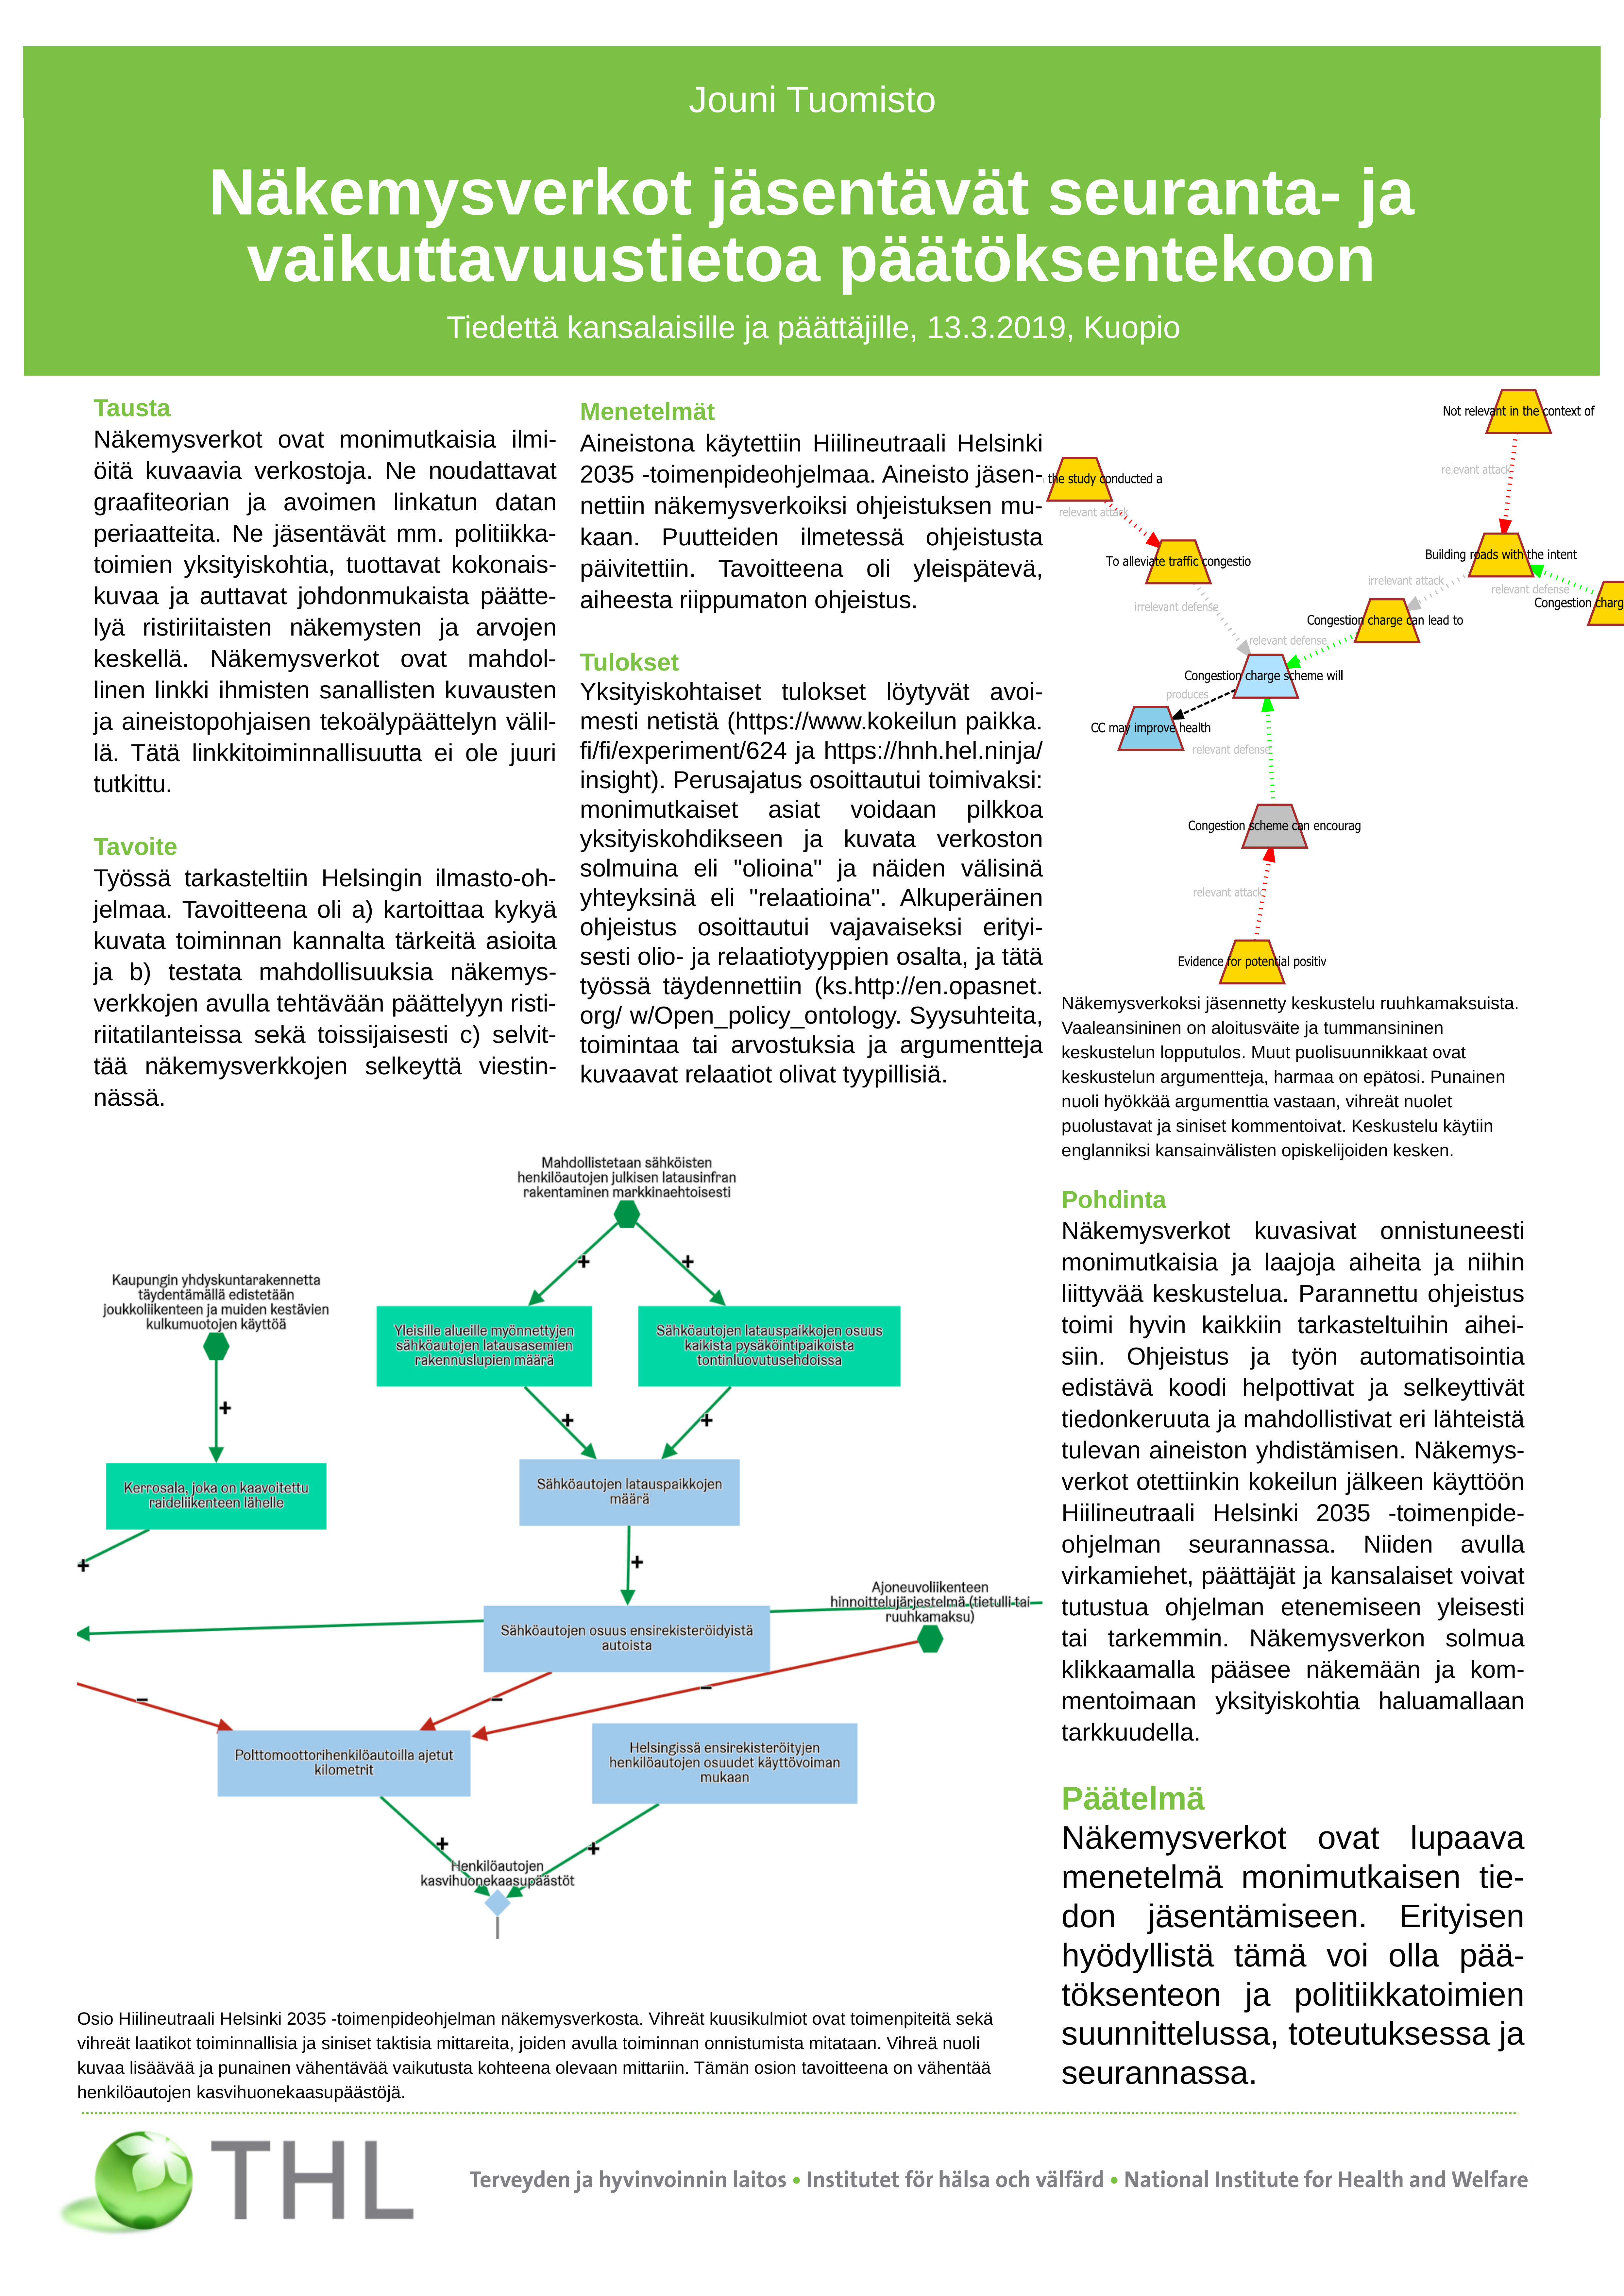

Jouni Tuomisto
# Näkemysverkot jäsentävät seuranta- ja vaikuttavuustietoa päätöksentekoon
Tiedettä kansalaisille ja päättäjille, 13.3.2019, Kuopio
Tausta
Näkemysverkot ovat monimutkaisia ilmi-öitä kuvaavia verkostoja. Ne noudattavat graafiteorian ja avoimen linkatun datan periaatteita. Ne jäsentävät mm. politiikka-toimien yksityiskohtia, tuottavat kokonais-kuvaa ja auttavat johdonmukaista päätte-lyä ristiriitaisten näkemysten ja arvojen keskellä. Näkemysverkot ovat mahdol-linen linkki ihmisten sanallisten kuvausten ja aineistopohjaisen tekoälypäättelyn välil-lä. Tätä linkkitoiminnallisuutta ei ole juuri tutkittu.
Tavoite
Työssä tarkasteltiin Helsingin ilmasto-oh-jelmaa. Tavoitteena oli a) kartoittaa kykyä kuvata toiminnan kannalta tärkeitä asioita ja b) testata mahdollisuuksia näkemys-verkkojen avulla tehtävään päättelyyn risti-riitatilanteissa sekä toissijaisesti c) selvit-tää näkemysverkkojen selkeyttä viestin-nässä.
Menetelmät
Aineistona käytettiin Hiilineutraali Helsinki 2035 -toimenpideohjelmaa. Aineisto jäsen-nettiin näkemysverkoiksi ohjeistuksen mu-kaan. Puutteiden ilmetessä ohjeistusta päivitettiin. Tavoitteena oli yleispätevä, aiheesta riippumaton ohjeistus.
Tulokset
Yksityiskohtaiset tulokset löytyvät avoi-mesti netistä (https://www.kokeilun paikka. fi/fi/experiment/624 ja https://hnh.hel.ninja/ insight). Perusajatus osoittautui toimivaksi: monimutkaiset asiat voidaan pilkkoa yksityiskohdikseen ja kuvata verkoston solmuina eli "olioina" ja näiden välisinä yhteyksinä eli "relaatioina". Alkuperäinen ohjeistus osoittautui vajavaiseksi erityi-sesti olio- ja relaatiotyyppien osalta, ja tätä työssä täydennettiin (ks.http://en.opasnet. org/ w/Open_policy_ontology. Syysuhteita, toimintaa tai arvostuksia ja argumentteja kuvaavat relaatiot olivat tyypillisiä.
Näkemysverkoksi jäsennetty keskustelu ruuhkamaksuista. Vaaleansininen on aloitusväite ja tummansininen keskustelun lopputulos. Muut puolisuunnikkaat ovat keskustelun argumentteja, harmaa on epätosi. Punainen nuoli hyökkää argumenttia vastaan, vihreät nuolet puolustavat ja siniset kommentoivat. Keskustelu käytiin englanniksi kansainvälisten opiskelijoiden kesken.
Pohdinta
Näkemysverkot kuvasivat onnistuneesti monimutkaisia ja laajoja aiheita ja niihin liittyvää keskustelua. Parannettu ohjeistus toimi hyvin kaikkiin tarkasteltuihin aihei-siin. Ohjeistus ja työn automatisointia edistävä koodi helpottivat ja selkeyttivät tiedonkeruuta ja mahdollistivat eri lähteistä tulevan aineiston yhdistämisen. Näkemys-verkot otettiinkin kokeilun jälkeen käyttöön Hiilineutraali Helsinki 2035 -toimenpide-ohjelman seurannassa. Niiden avulla virkamiehet, päättäjät ja kansalaiset voivat tutustua ohjelman etenemiseen yleisesti tai tarkemmin. Näkemysverkon solmua klikkaamalla pääsee näkemään ja kom-mentoimaan yksityiskohtia haluamallaan tarkkuudella.
Päätelmä
Näkemysverkot ovat lupaava menetelmä monimutkaisen tie-don jäsentämiseen. Erityisen hyödyllistä tämä voi olla pää-töksenteon ja politiikkatoimien suunnittelussa, toteutuksessa ja seurannassa.
Osio Hiilineutraali Helsinki 2035 -toimenpideohjelman näkemysverkosta. Vihreät kuusikulmiot ovat toimenpiteitä sekä vihreät laatikot toiminnallisia ja siniset taktisia mittareita, joiden avulla toiminnan onnistumista mitataan. Vihreä nuoli kuvaa lisäävää ja punainen vähentävää vaikutusta kohteena olevaan mittariin. Tämän osion tavoitteena on vähentää henkilöautojen kasvihuonekaasupäästöjä.